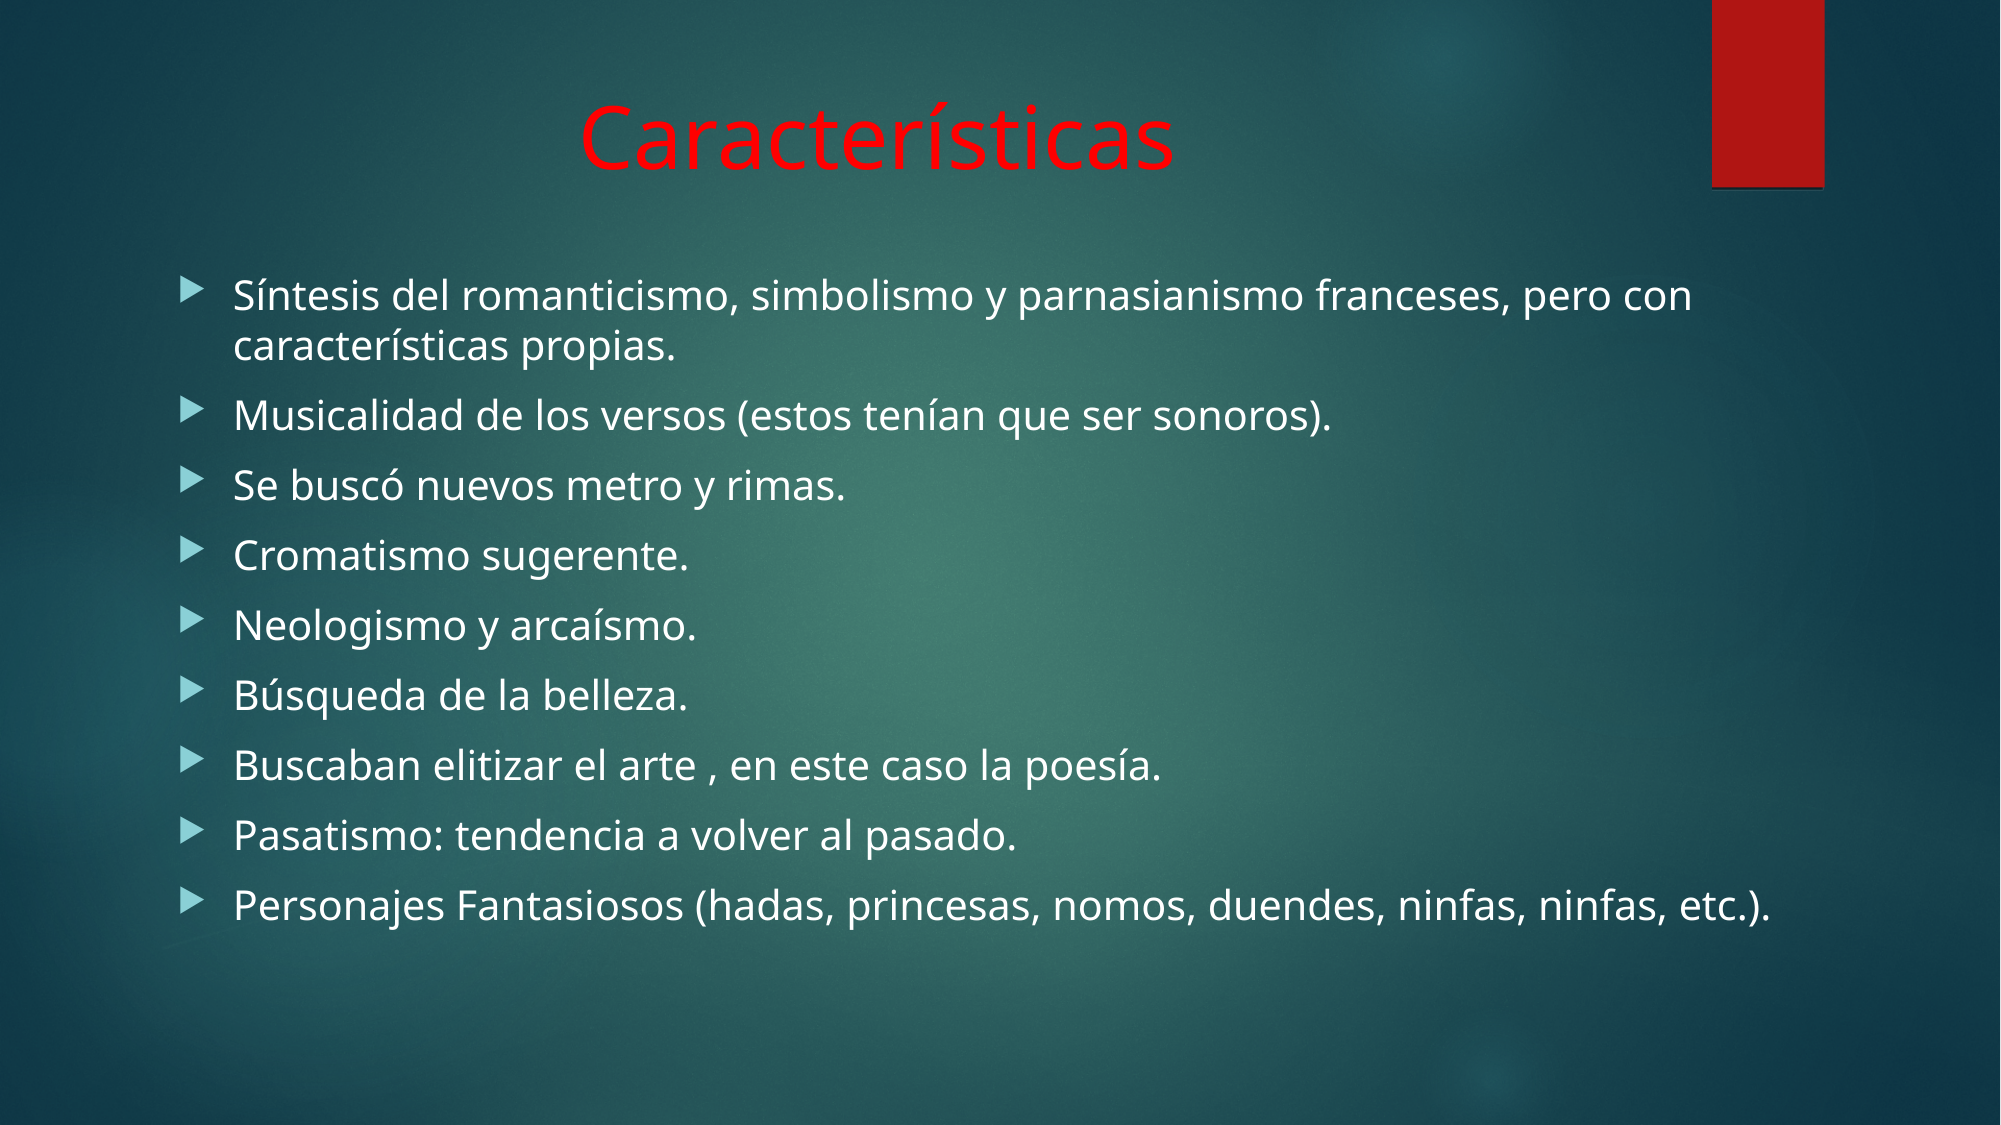

# Características
Síntesis del romanticismo, simbolismo y parnasianismo franceses, pero con características propias.
Musicalidad de los versos (estos tenían que ser sonoros).
Se buscó nuevos metro y rimas.
Cromatismo sugerente.
Neologismo y arcaísmo.
Búsqueda de la belleza.
Buscaban elitizar el arte , en este caso la poesía.
Pasatismo: tendencia a volver al pasado.
Personajes Fantasiosos (hadas, princesas, nomos, duendes, ninfas, ninfas, etc.).